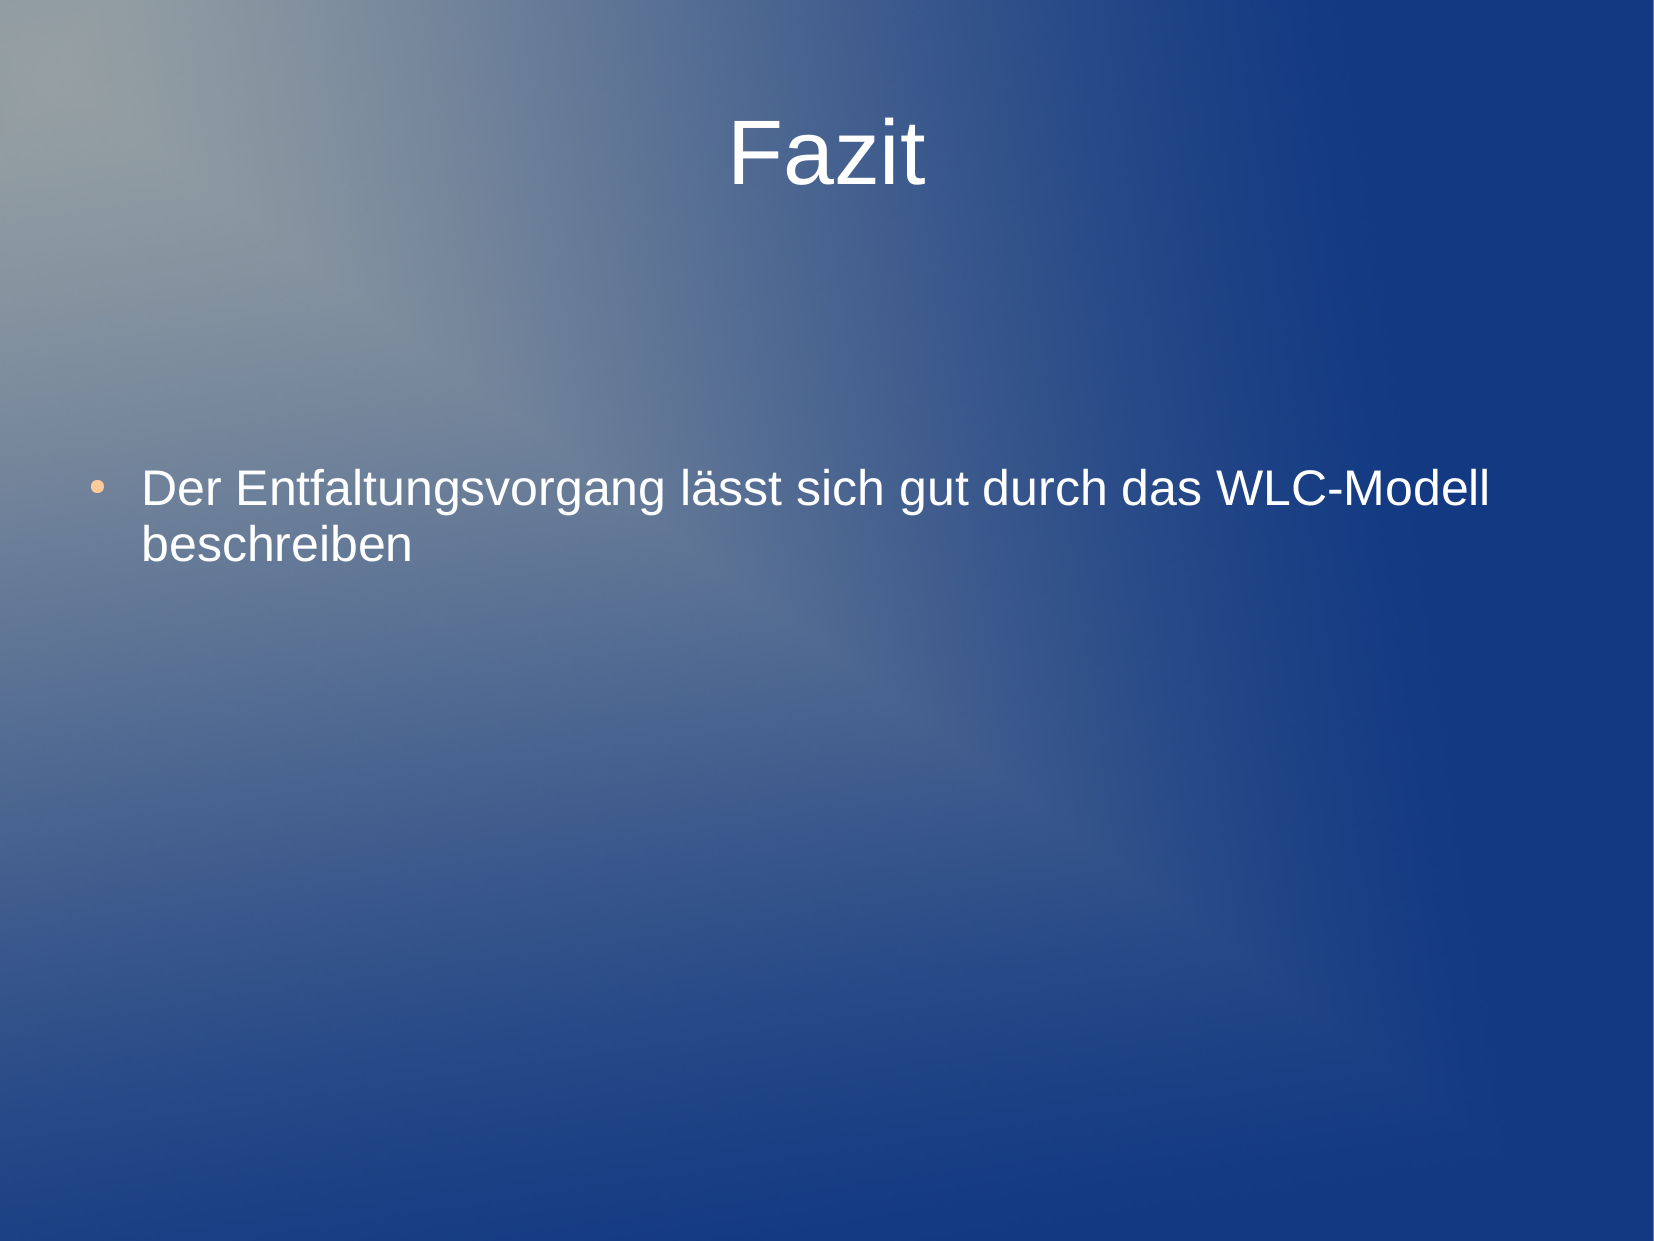

# Fazit
Der Entfaltungsvorgang lässt sich gut durch das WLC-Modell beschreiben